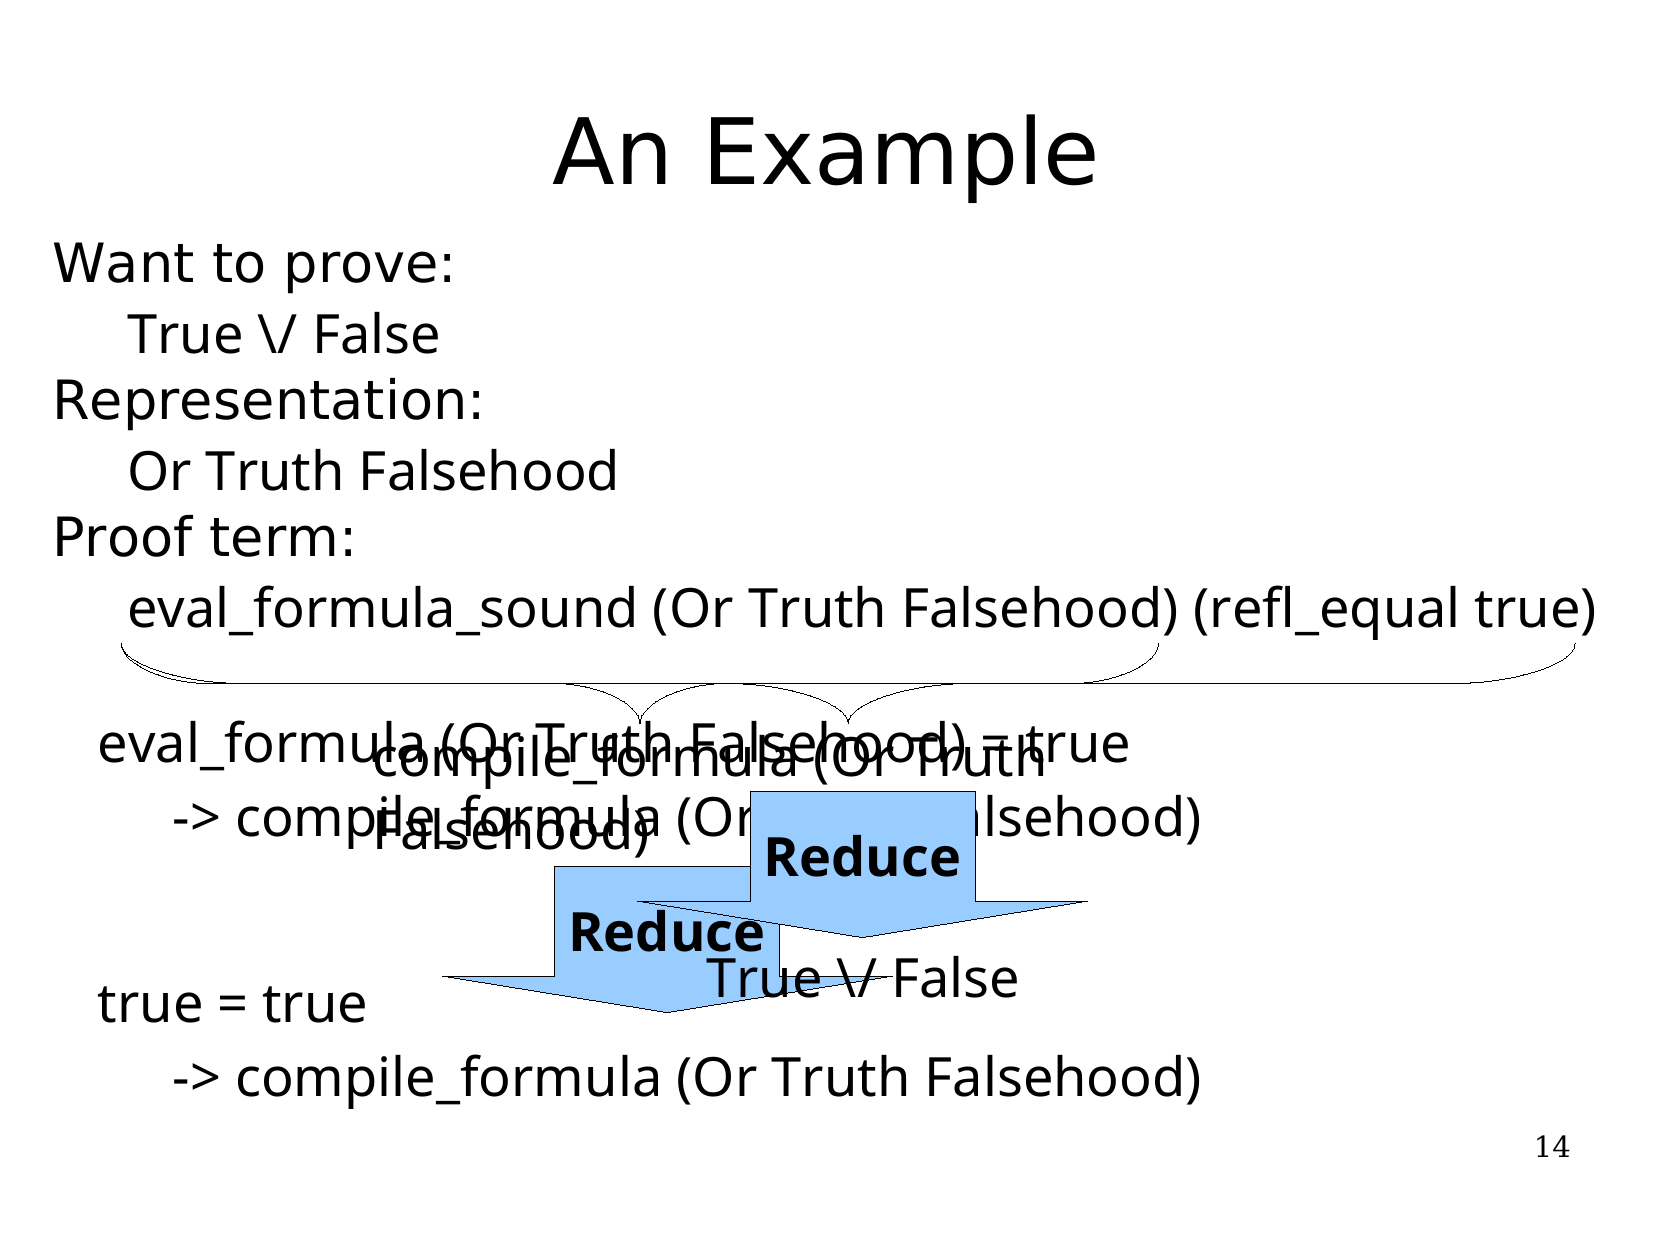

# An Example
Want to prove:
	True \/ False
Representation:
	Or Truth Falsehood
Proof term:
	eval_formula_sound (Or Truth Falsehood) (refl_equal true)
eval_formula (Or Truth Falsehood) = true
	-> compile_formula (Or Truth Falsehood)
compile_formula (Or Truth Falsehood)
Reduce
True \/ False
Reduce
true = true
	-> compile_formula (Or Truth Falsehood)
14